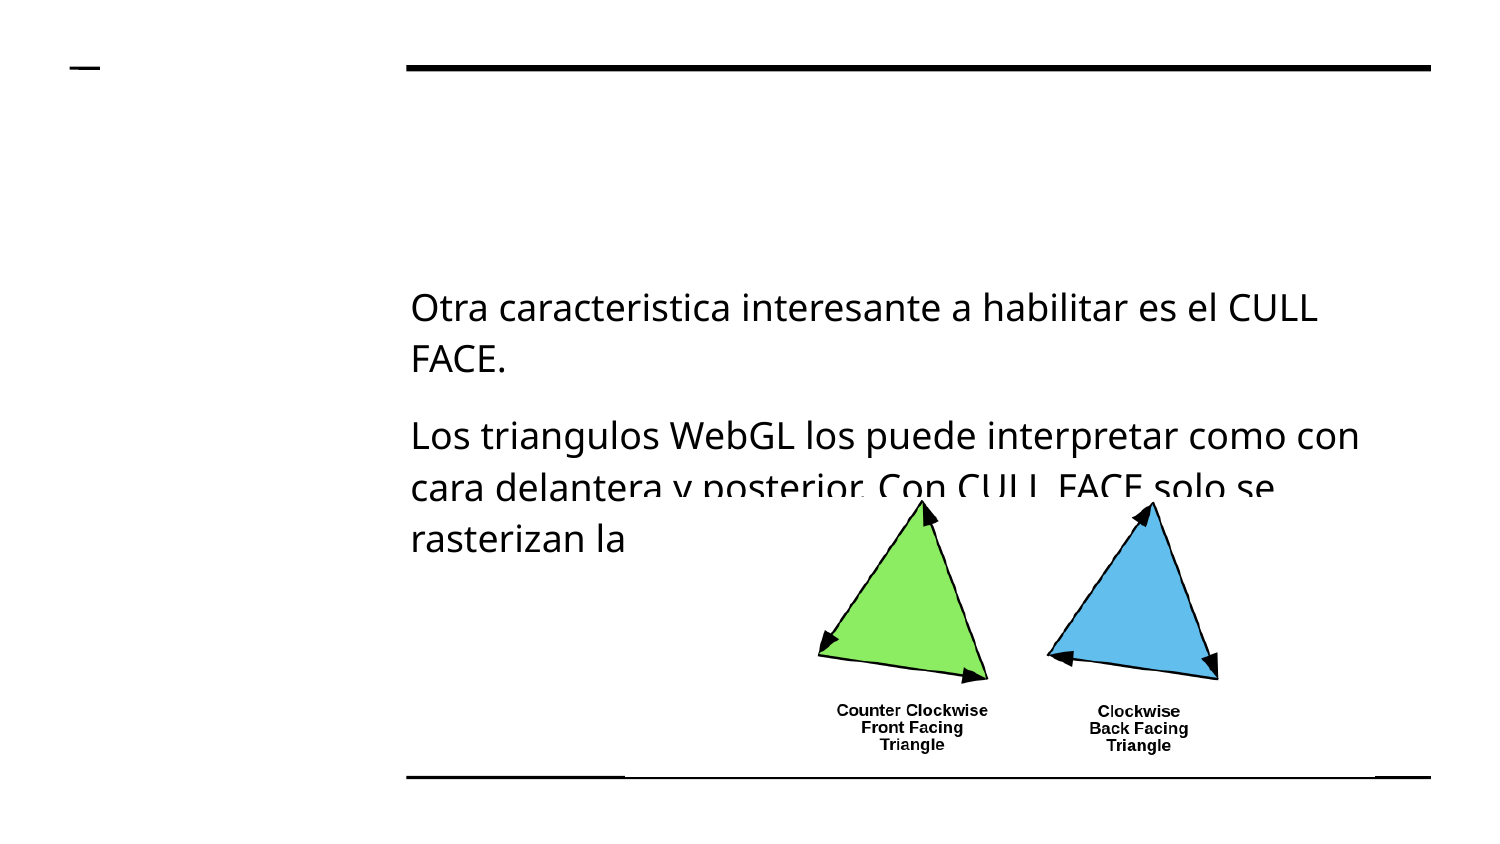

#
Otra caracteristica interesante a habilitar es el CULL FACE.
Los triangulos WebGL los puede interpretar como con cara delantera y posterior. Con CULL FACE solo se rasterizan las caras frontales.